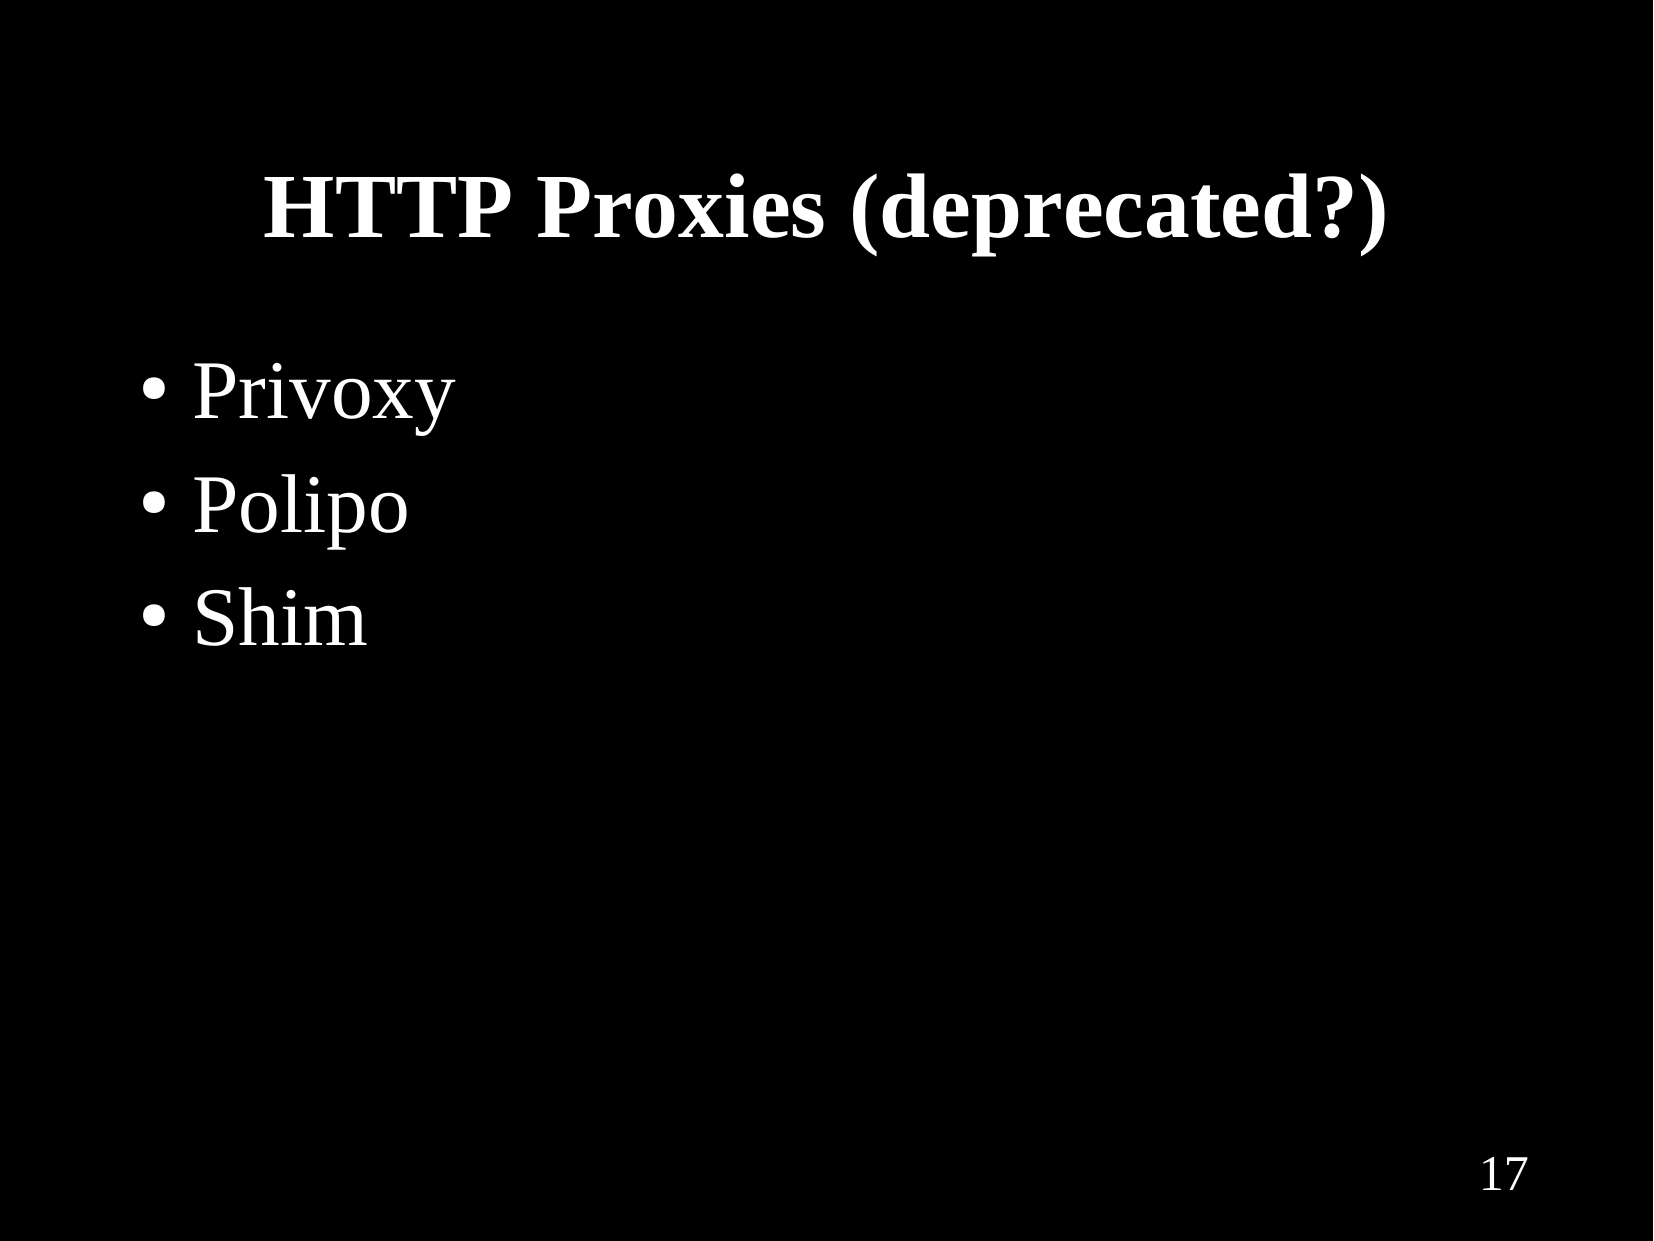

# HTTP Proxies (deprecated?)
Privoxy
Polipo
Shim